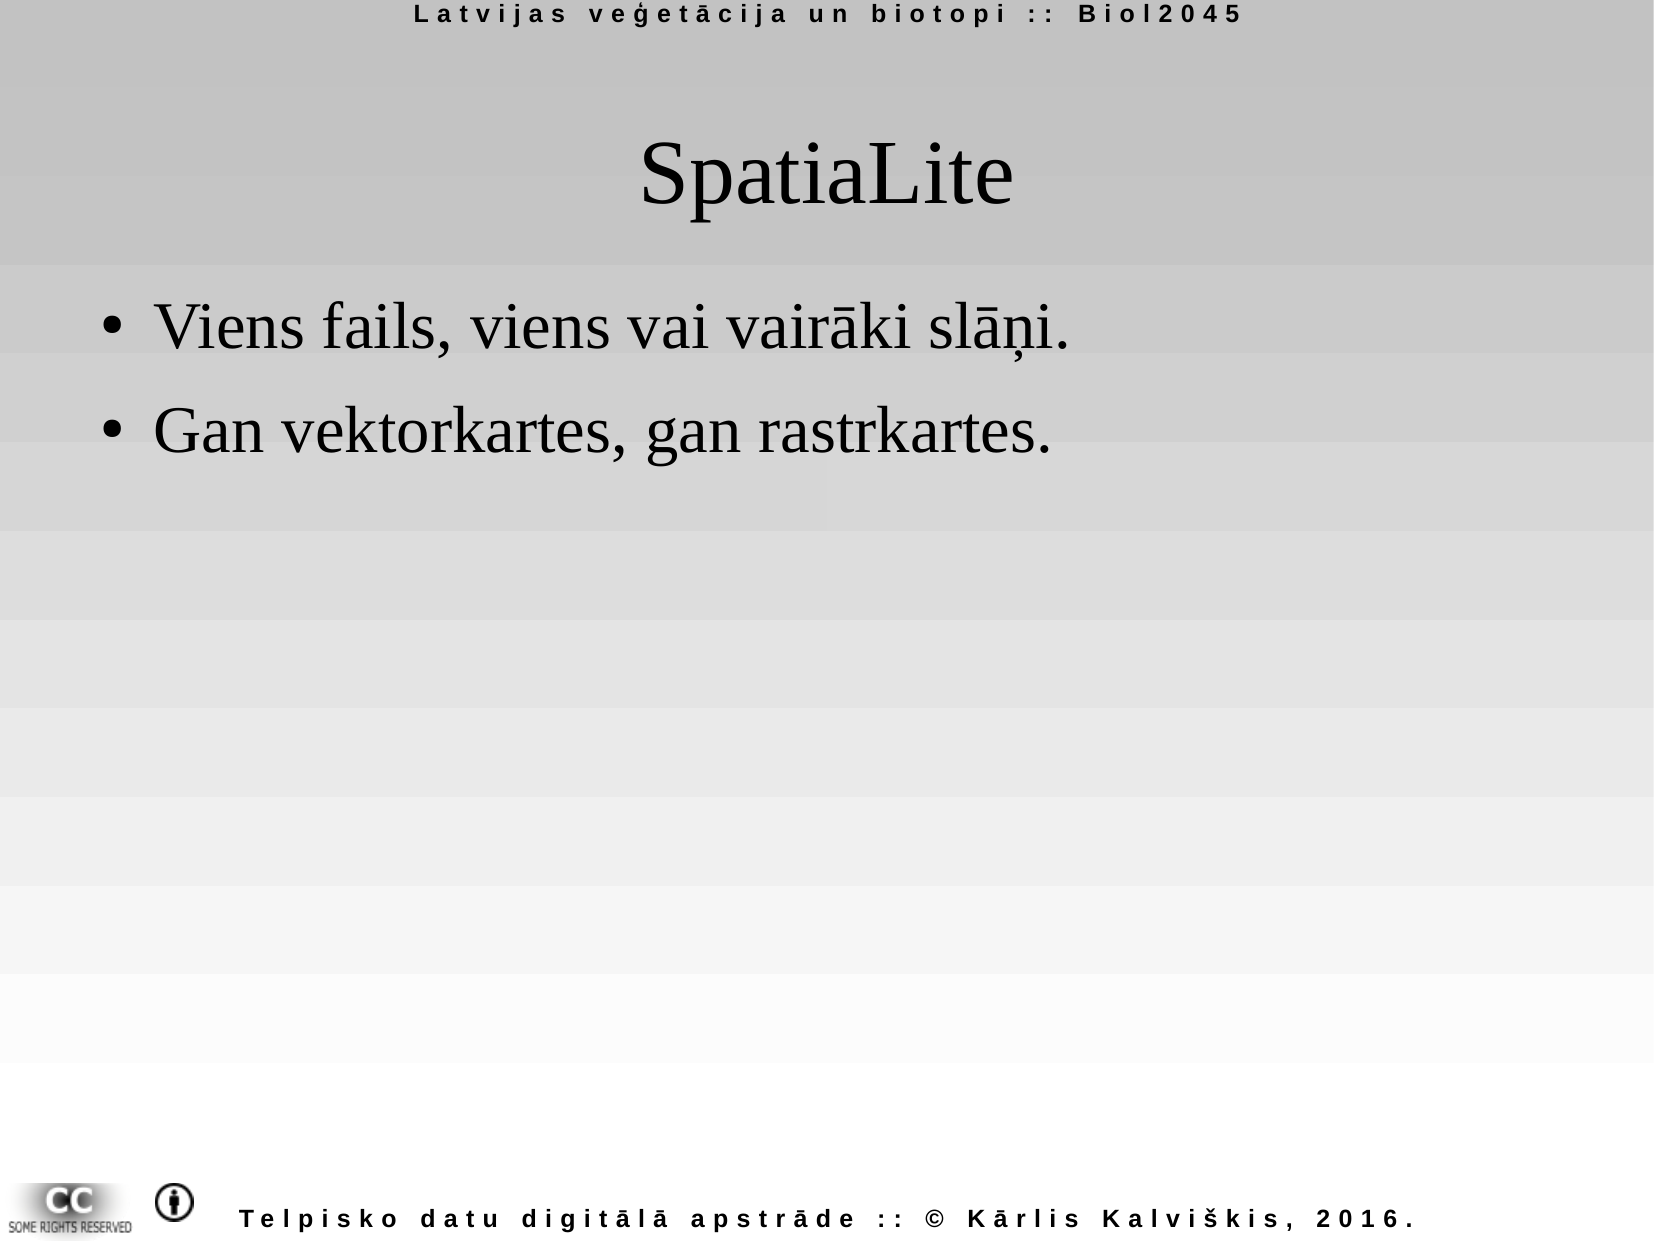

# SpatiaLite
Viens fails, viens vai vairāki slāņi.
Gan vektorkartes, gan rastrkartes.